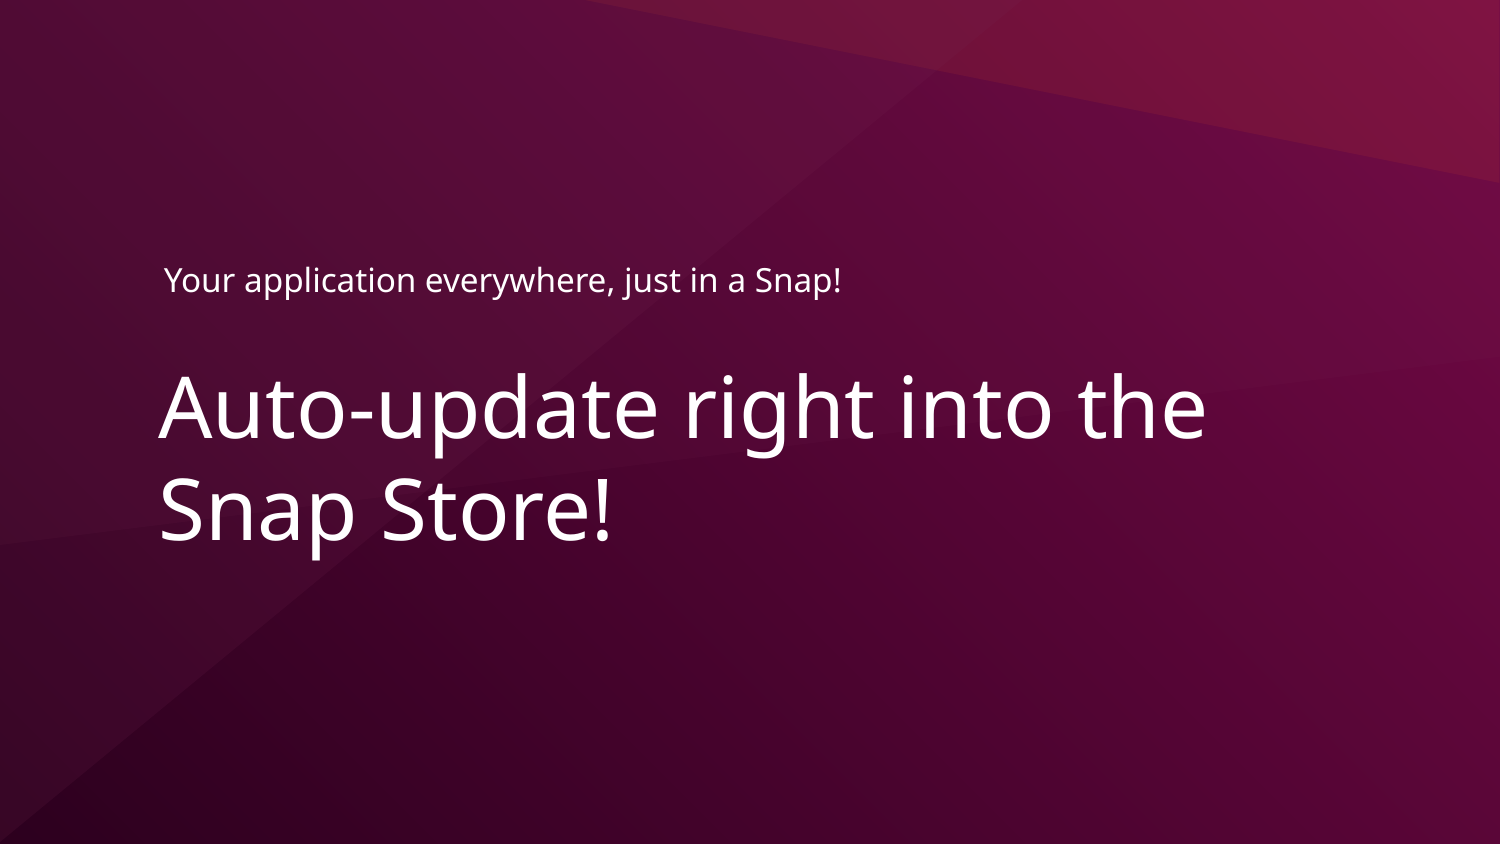

Your application everywhere, just in a Snap!
# Auto-update right into the Snap Store!